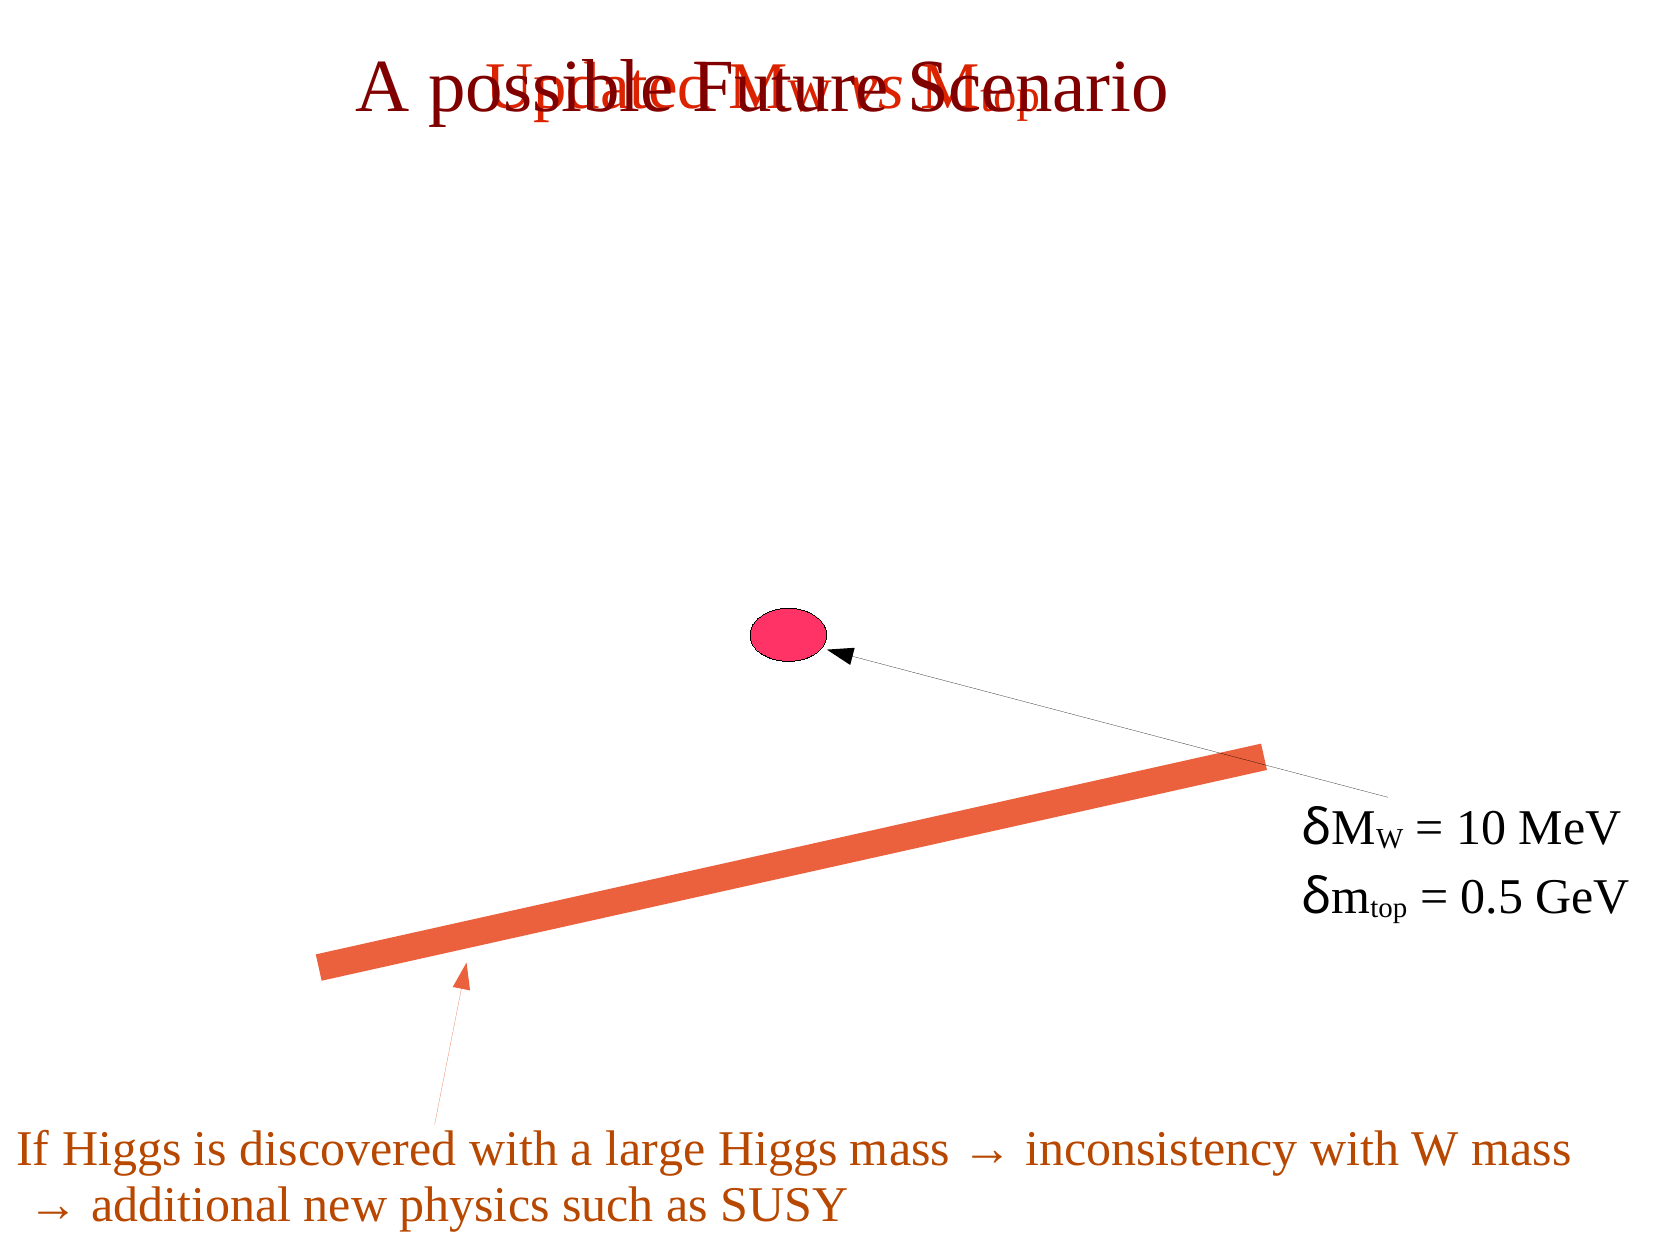

# Updated MW vs Mtop
A possible Future Scenario
δMW = 10 MeV
δmtop = 0.5 GeV
If Higgs is discovered with a large Higgs mass → inconsistency with W mass
 → additional new physics such as SUSY